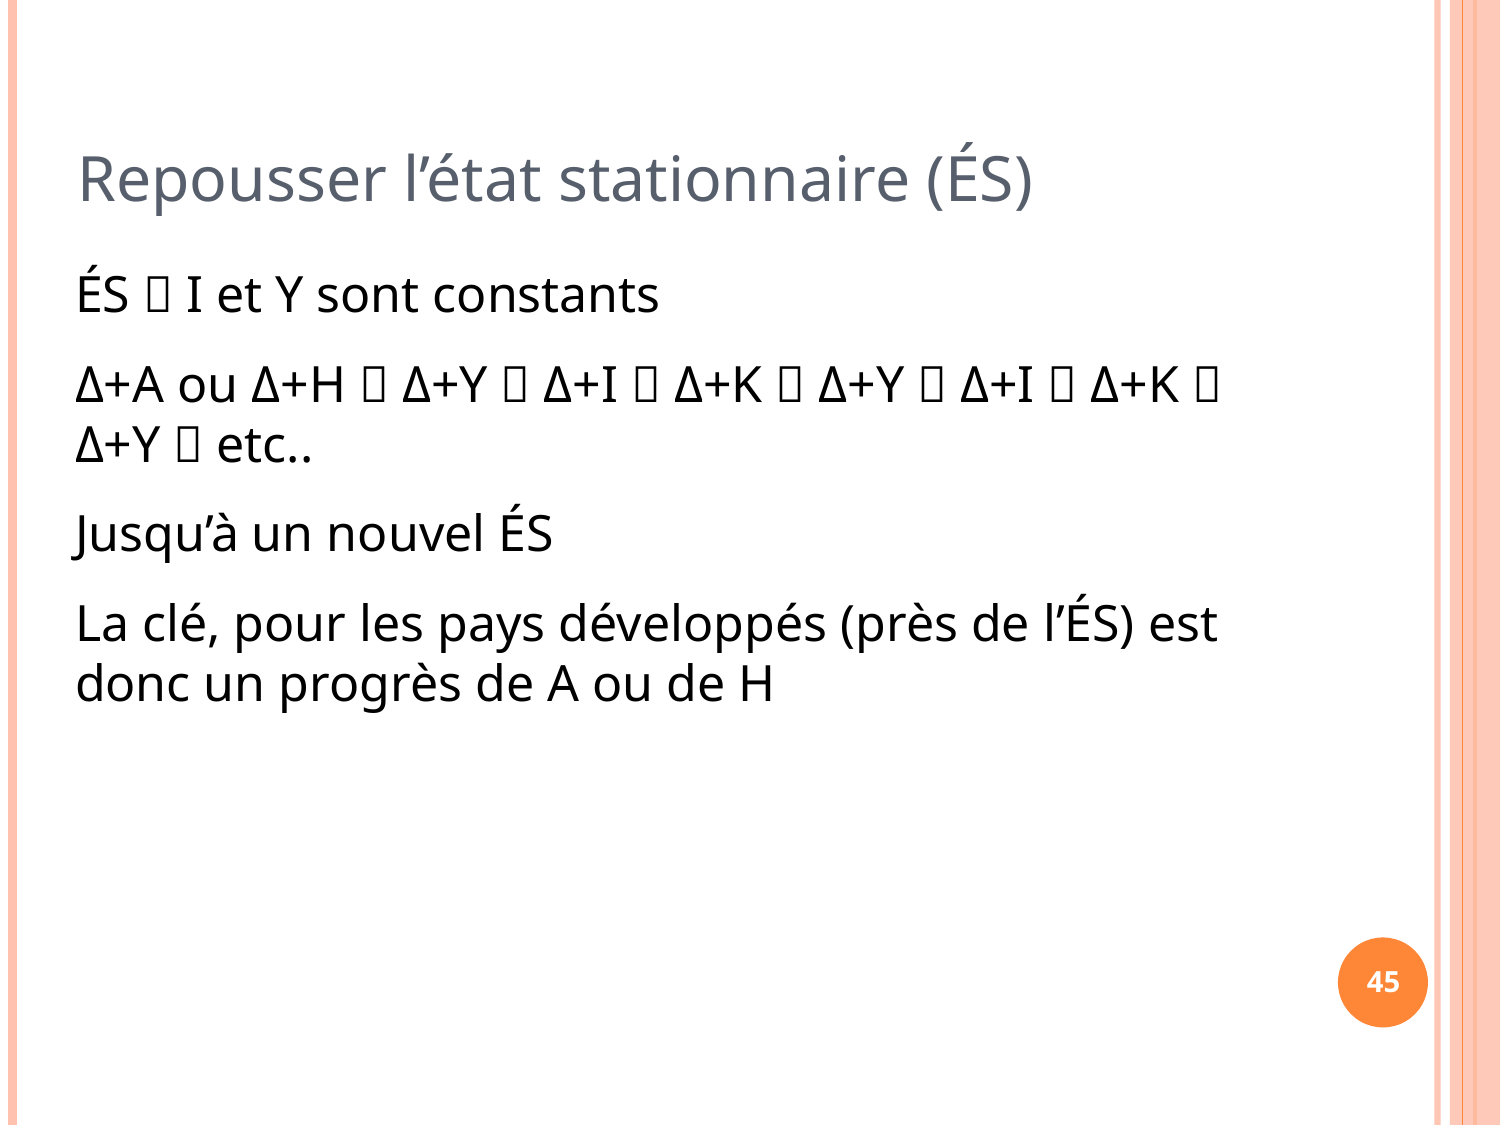

# Repousser l’état stationnaire (ÉS)
ÉS  I et Y sont constants
Δ+A ou Δ+H  Δ+Y  Δ+I  Δ+K  Δ+Y  Δ+I  Δ+K  Δ+Y  etc..
Jusqu’à un nouvel ÉS
La clé, pour les pays développés (près de l’ÉS) est donc un progrès de A ou de H